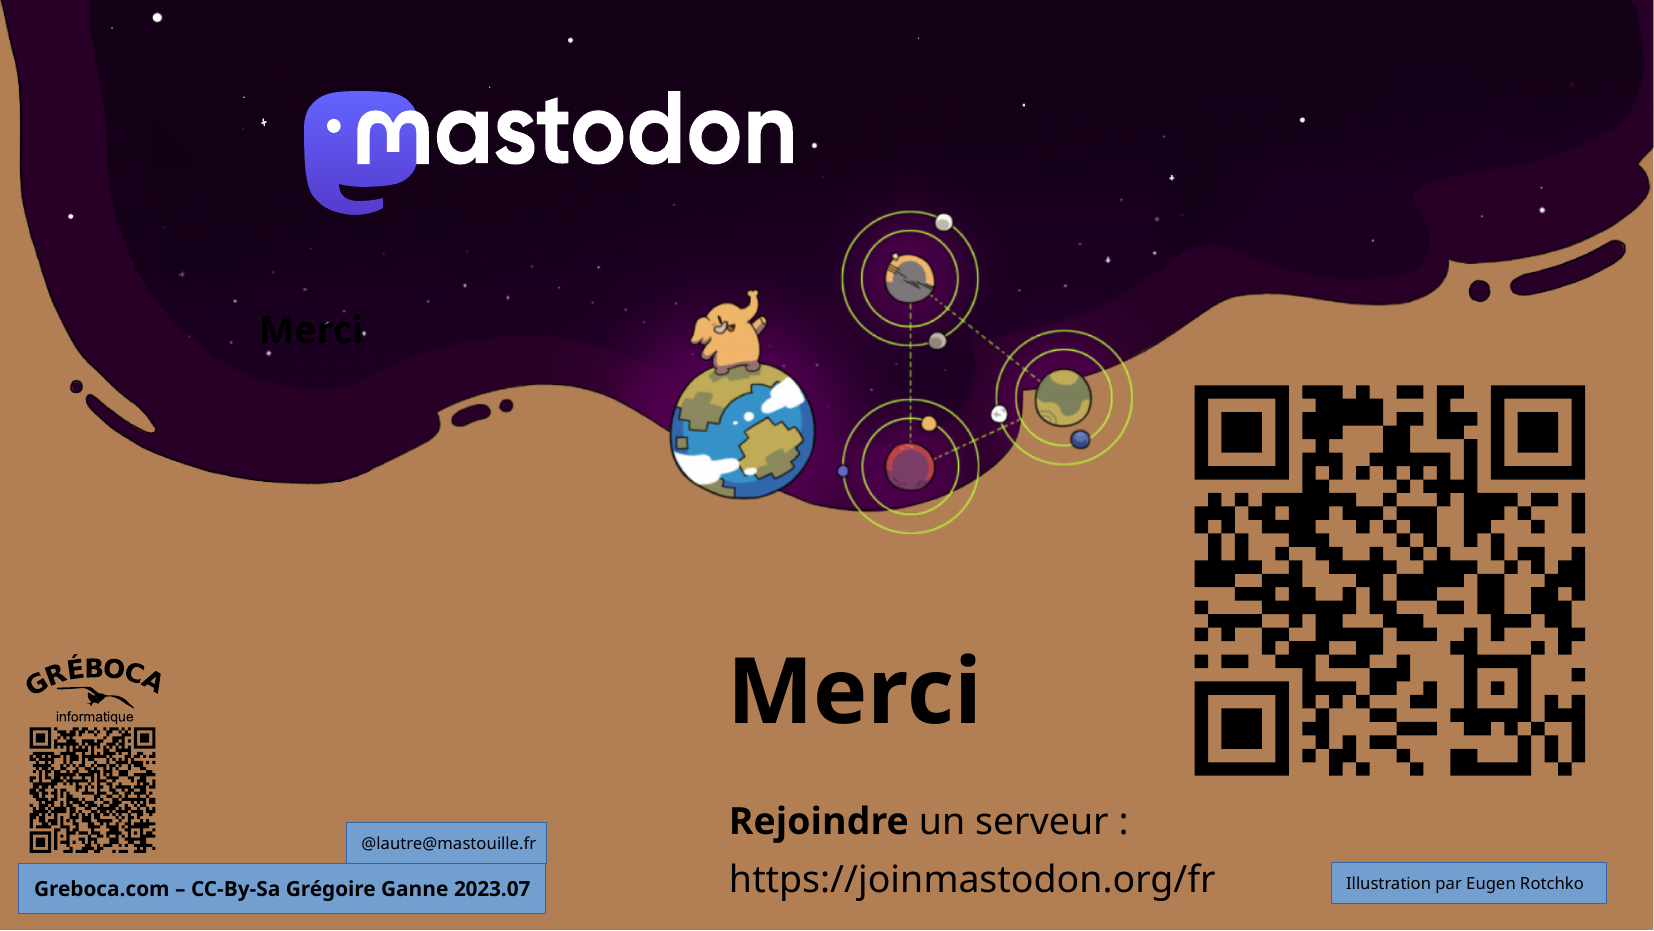

Merci
# Merci
Rejoindre un serveur :
https://joinmastodon.org/fr
@lautre@mastouille.fr
Illustration par Eugen Rotchko
Greboca.com – CC-By-Sa Grégoire Ganne 2023.07